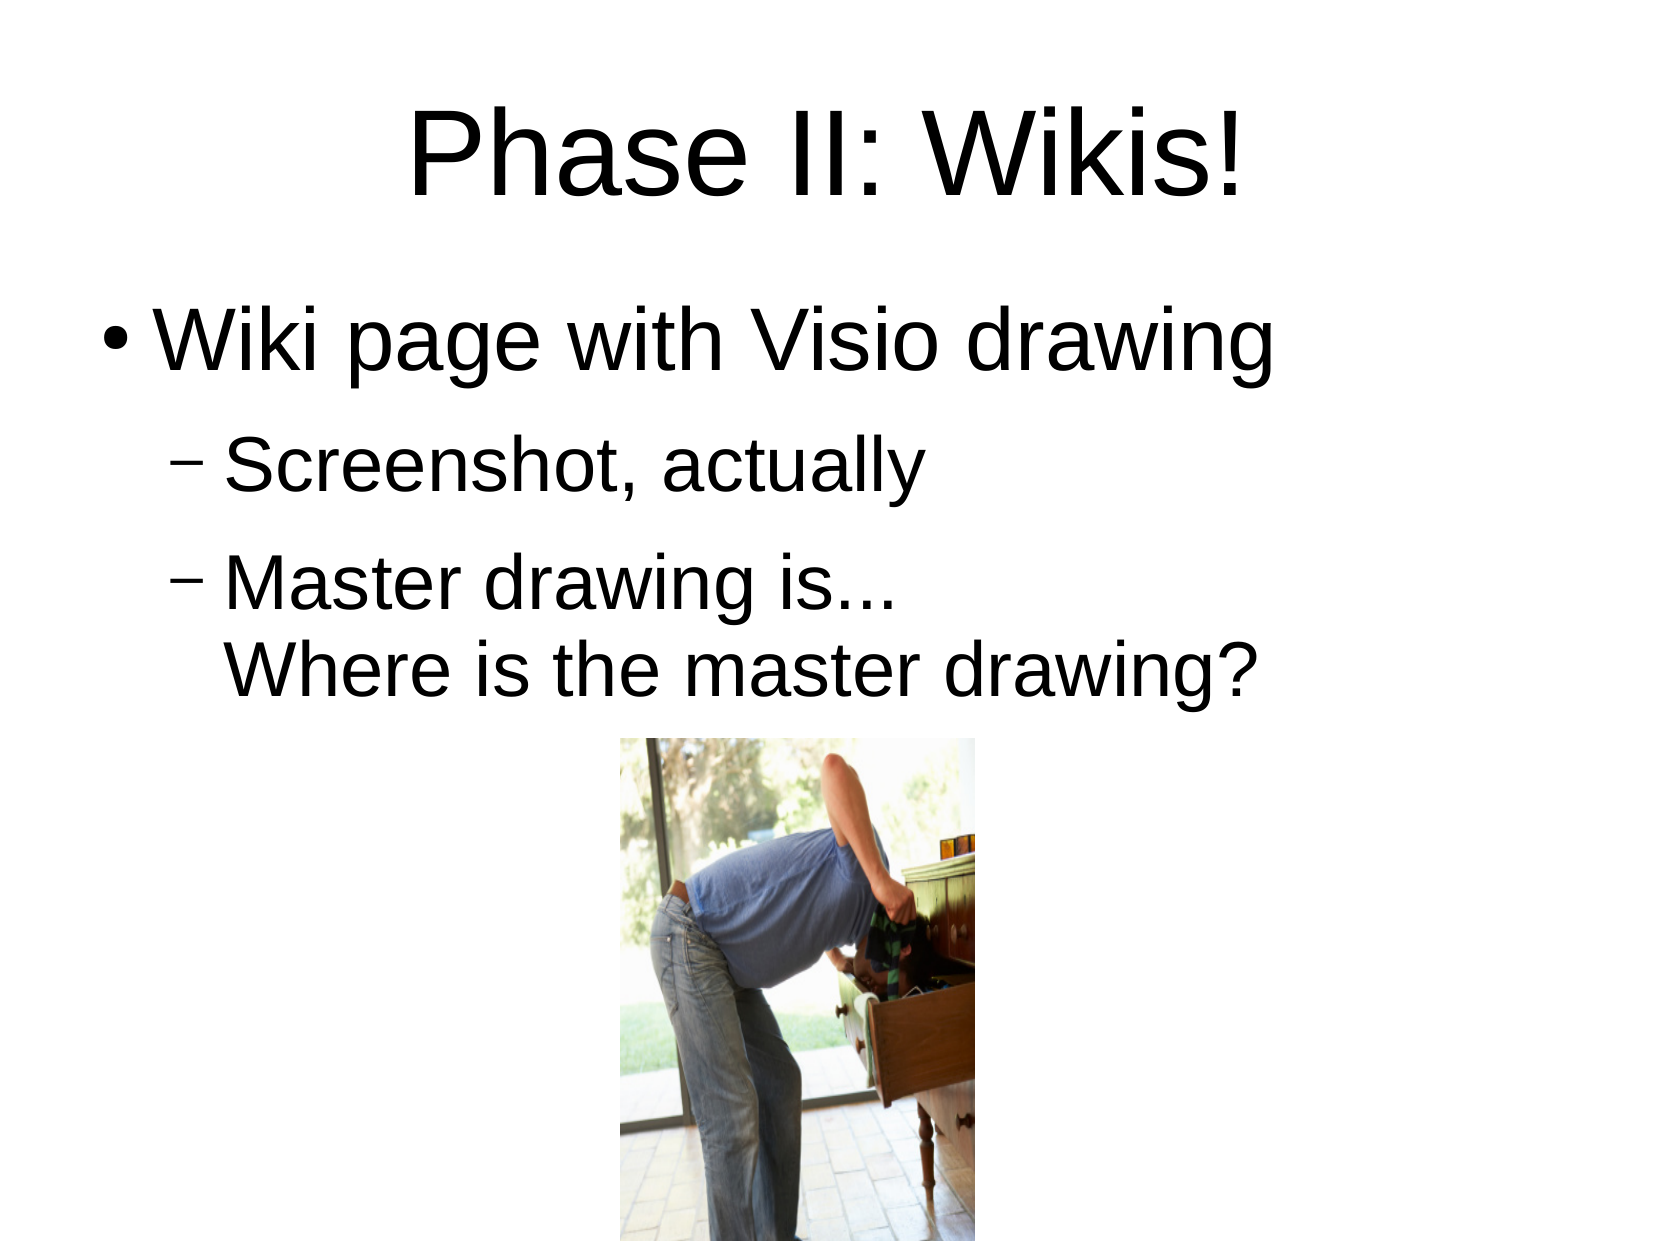

# Phase II: Wikis!
Wiki page with Visio drawing
Screenshot, actually
Master drawing is...
Where is the master drawing?